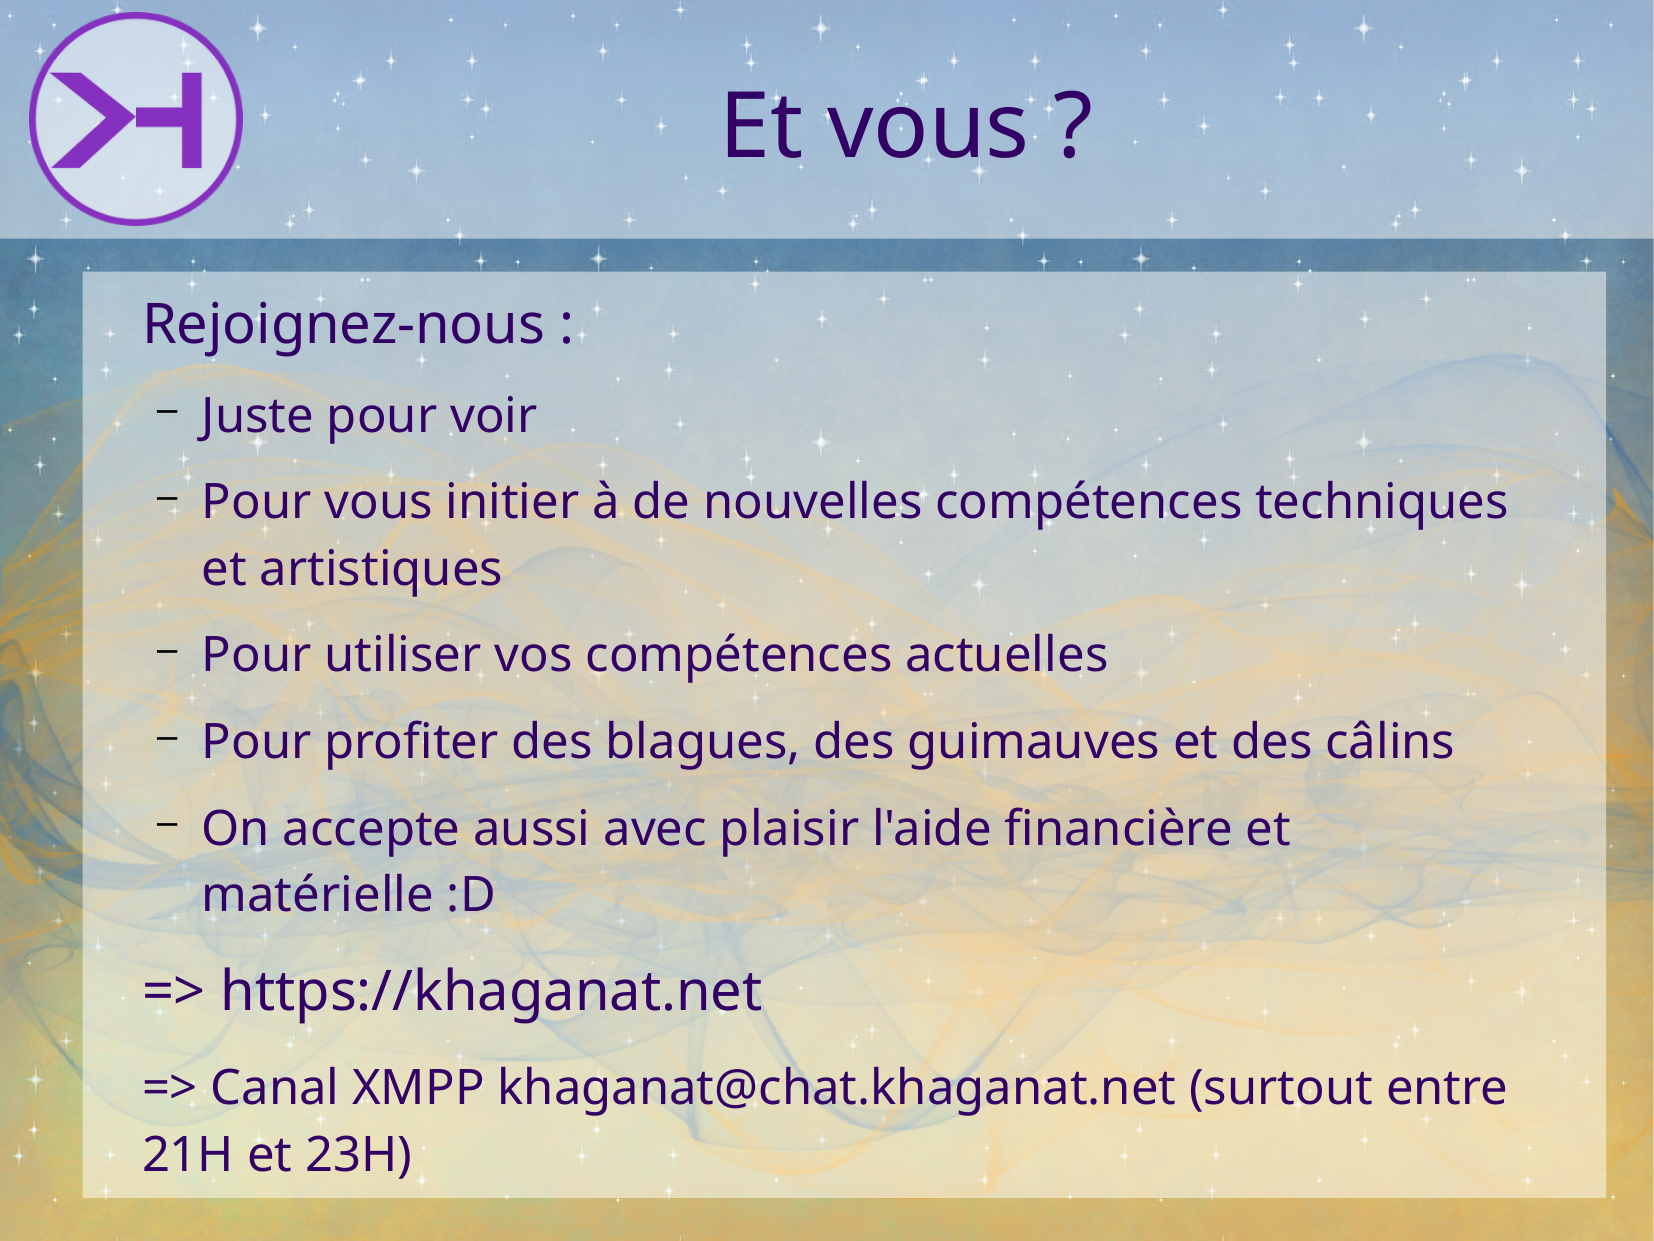

# Et vous ?
Rejoignez-nous :
Juste pour voir
Pour vous initier à de nouvelles compétences techniques et artistiques
Pour utiliser vos compétences actuelles
Pour profiter des blagues, des guimauves et des câlins
On accepte aussi avec plaisir l'aide financière et matérielle :D
=> https://khaganat.net
=> Canal XMPP khaganat@chat.khaganat.net (surtout entre 21H et 23H)